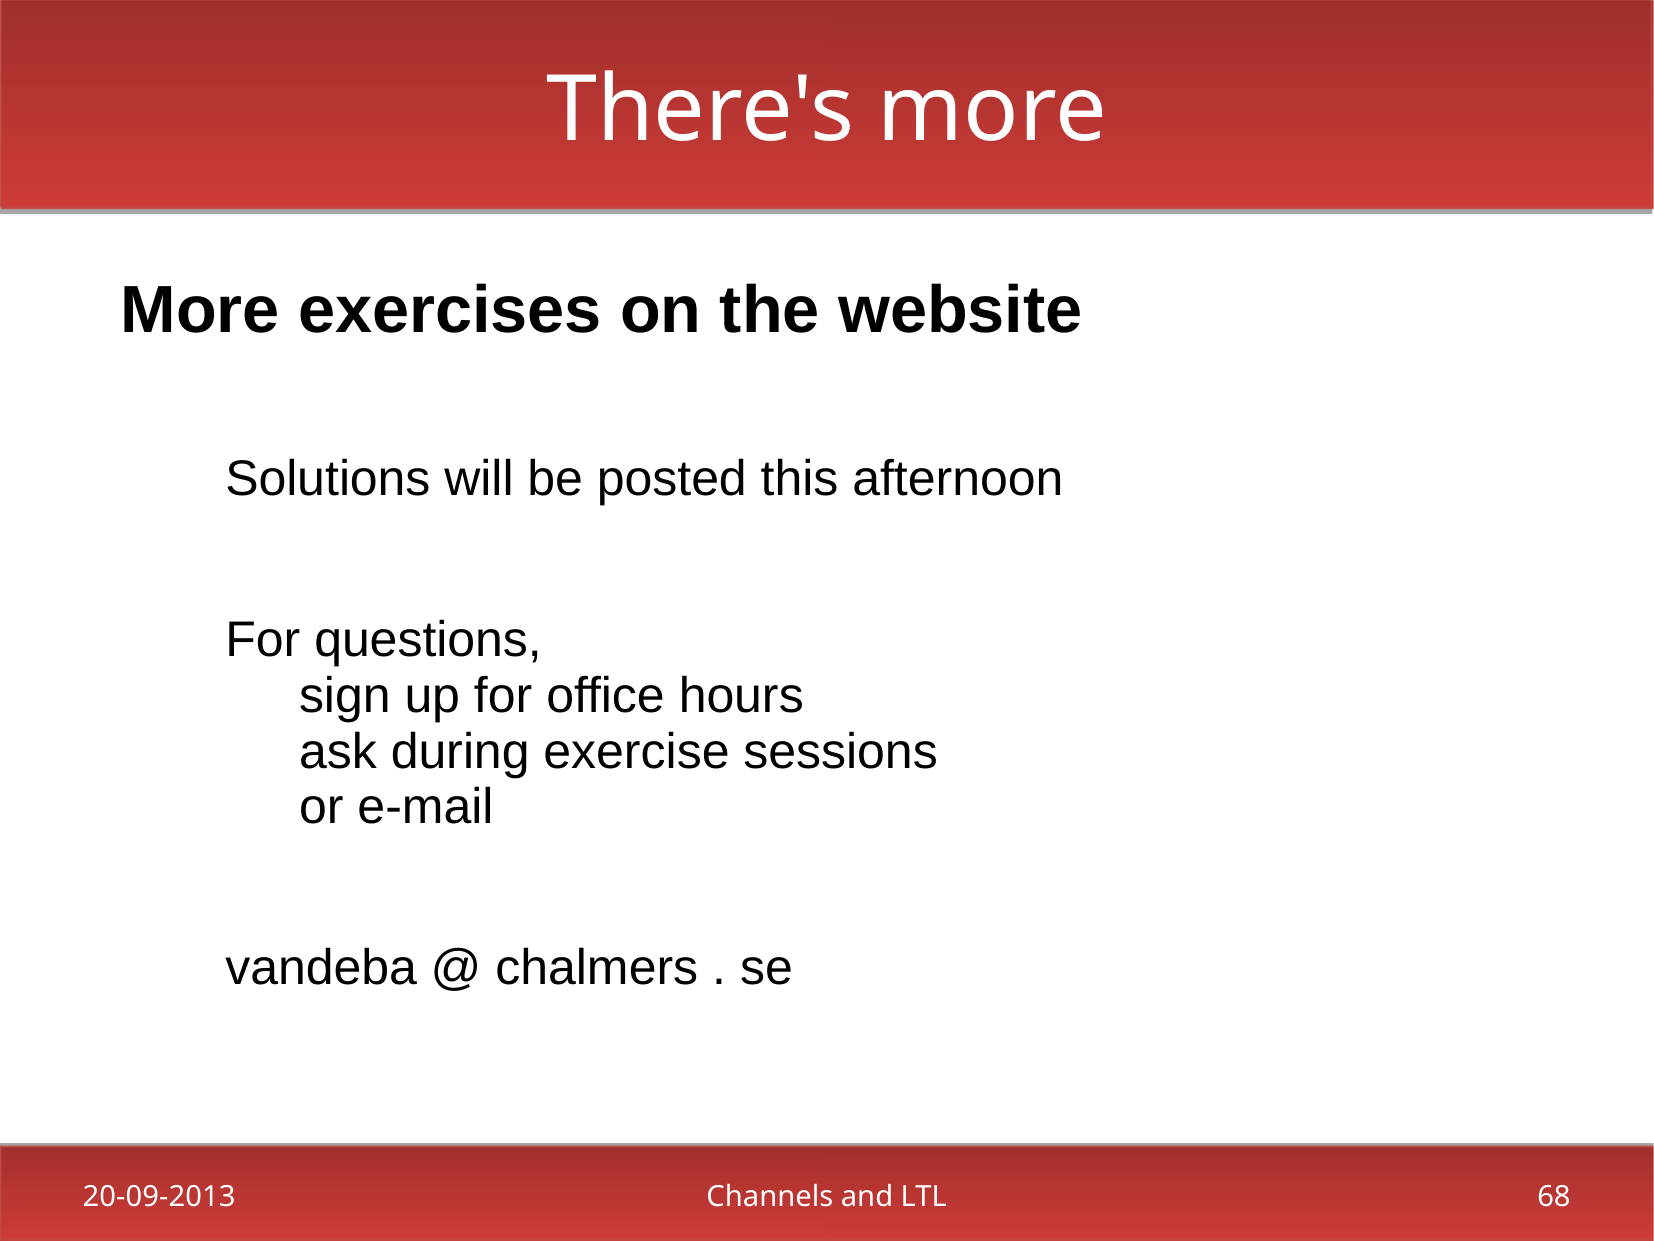

# There's more
More exercises on the website
Solutions will be posted this afternoon
For questions,
	sign up for office hours
	ask during exercise sessions
	or e-mail
vandeba @ chalmers . se
20-09-2013
Channels and LTL
68